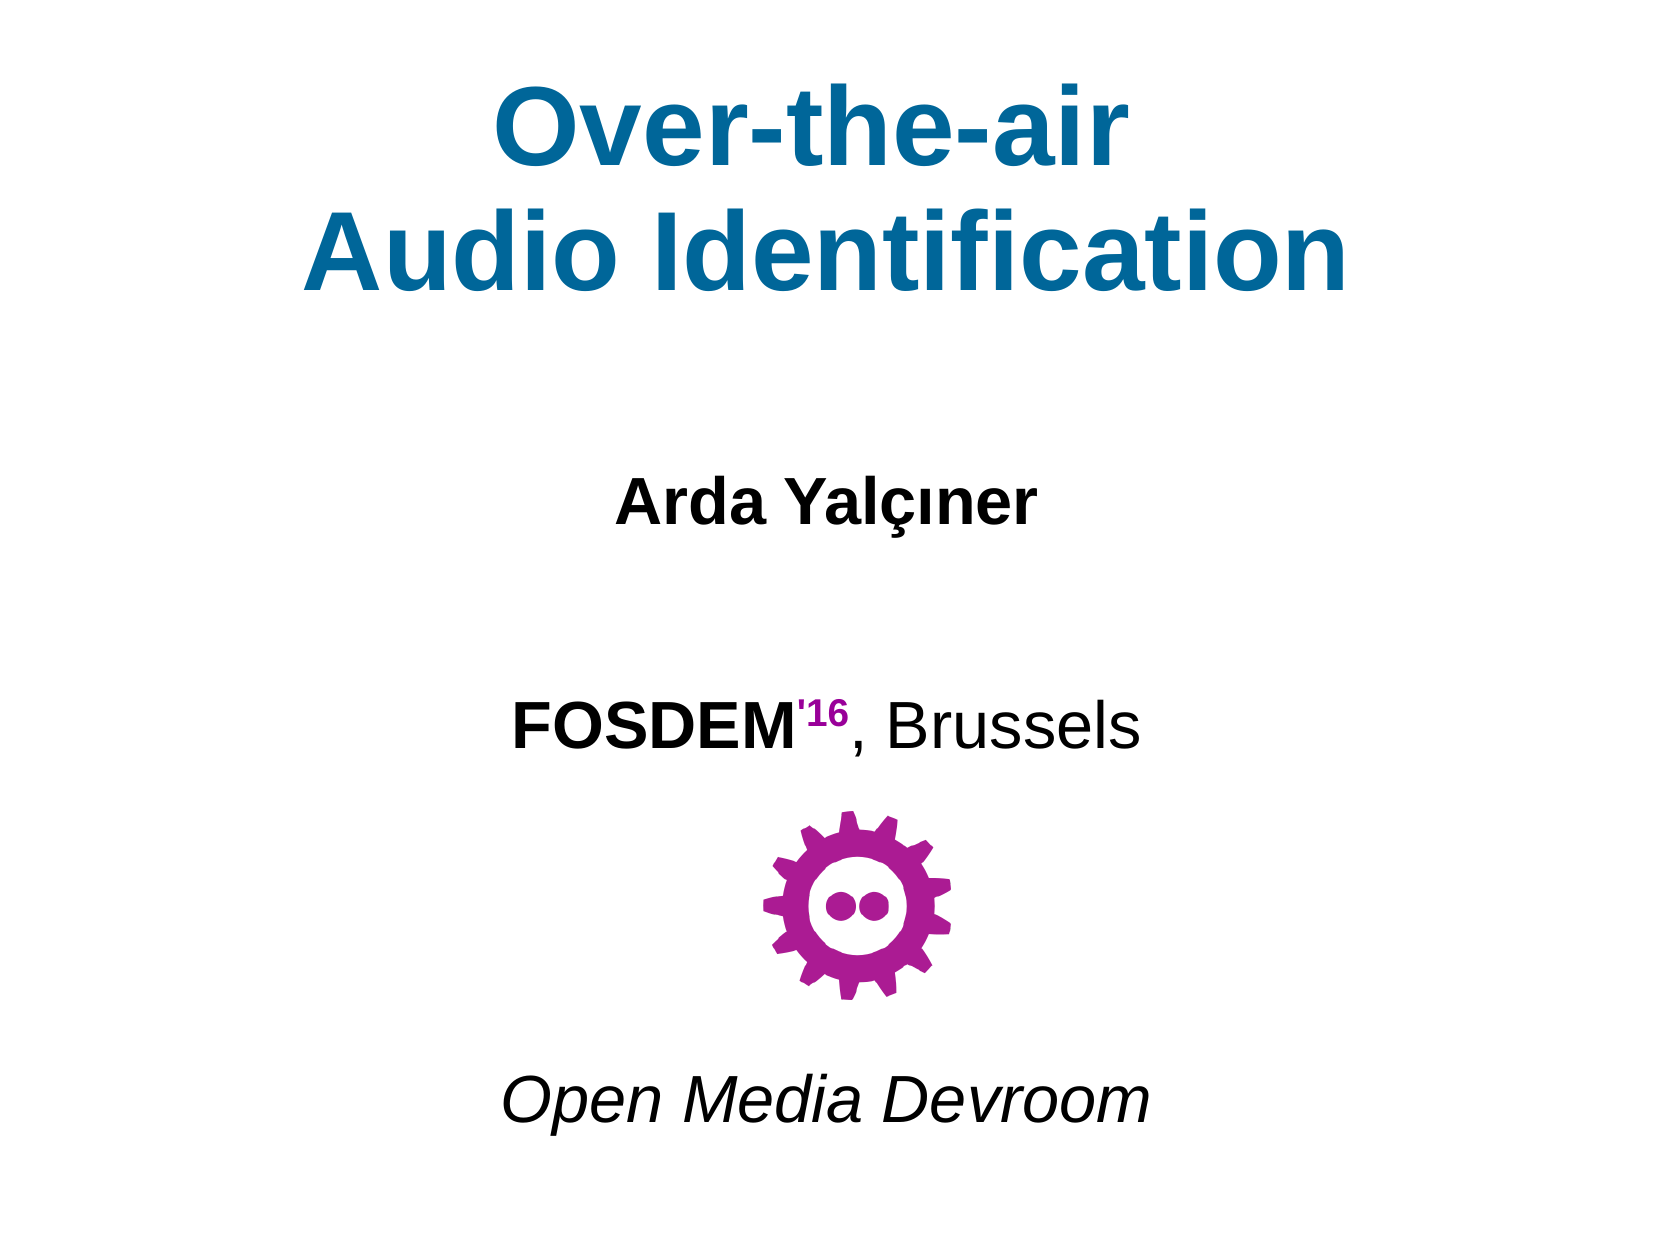

# Over-the-air
Audio Identification
Arda Yalçıner
FOSDEM'16, Brussels
Open Media Devroom